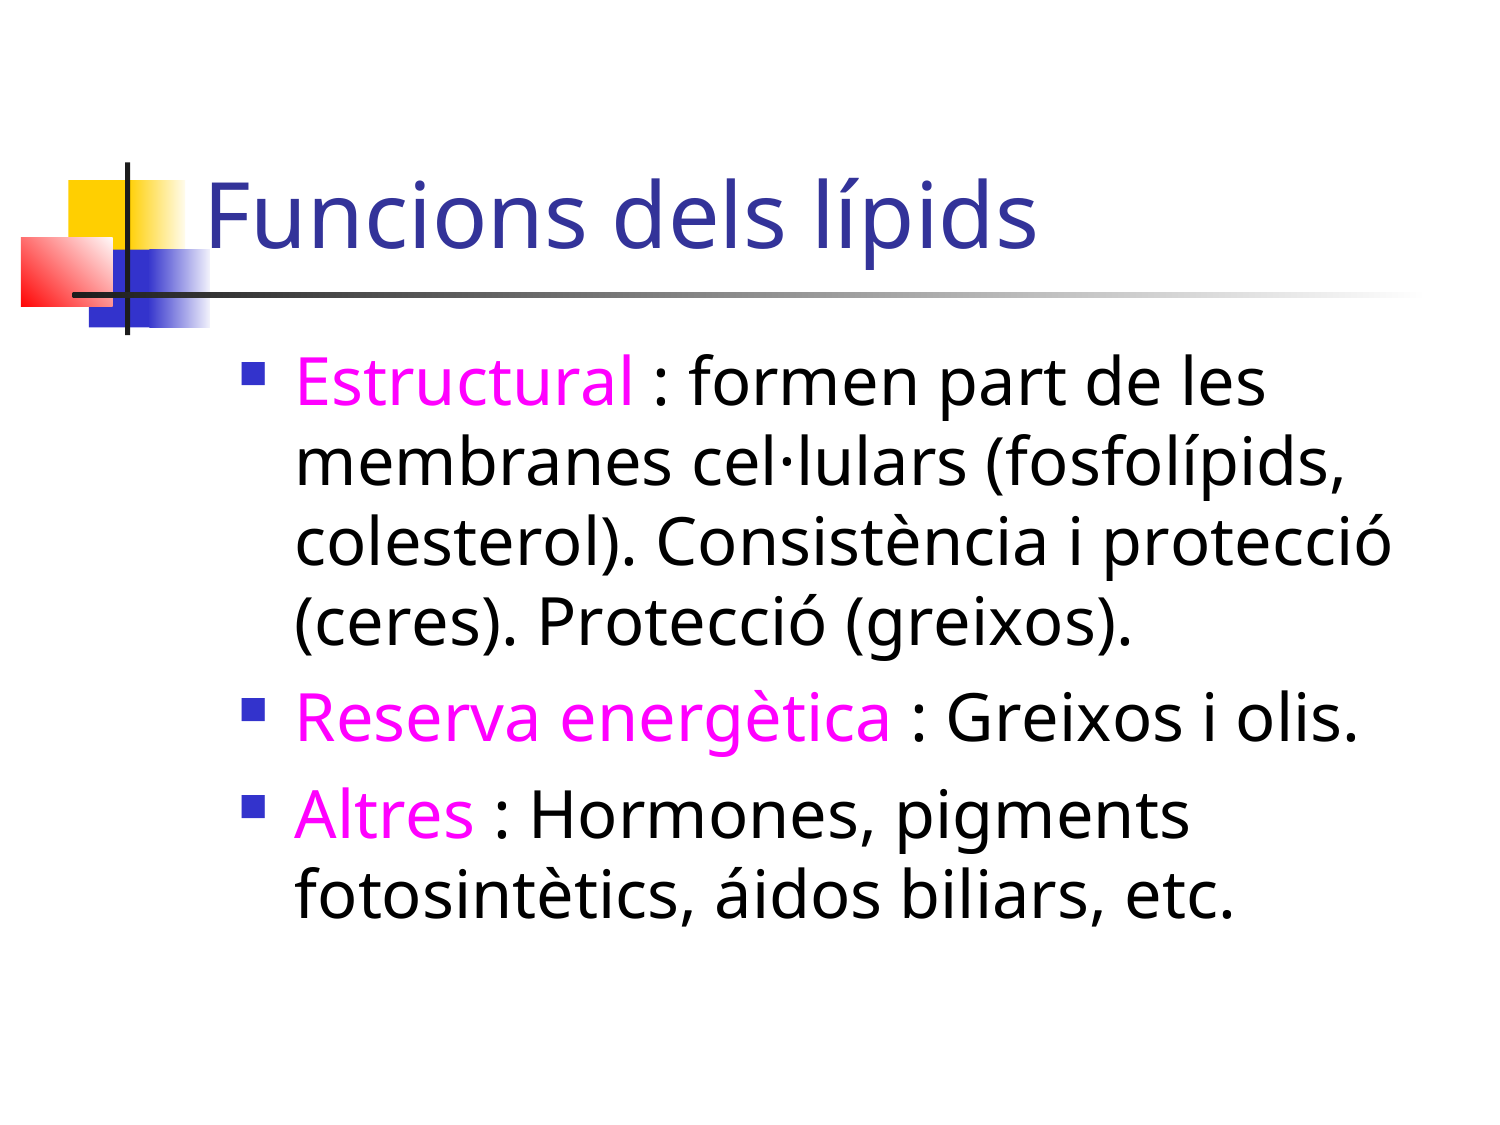

# Funcions dels lípids
Estructural : formen part de les membranes cel·lulars (fosfolípids, colesterol). Consistència i protecció (ceres). Protecció (greixos).
Reserva energètica : Greixos i olis.
Altres : Hormones, pigments fotosintètics, áidos biliars, etc.